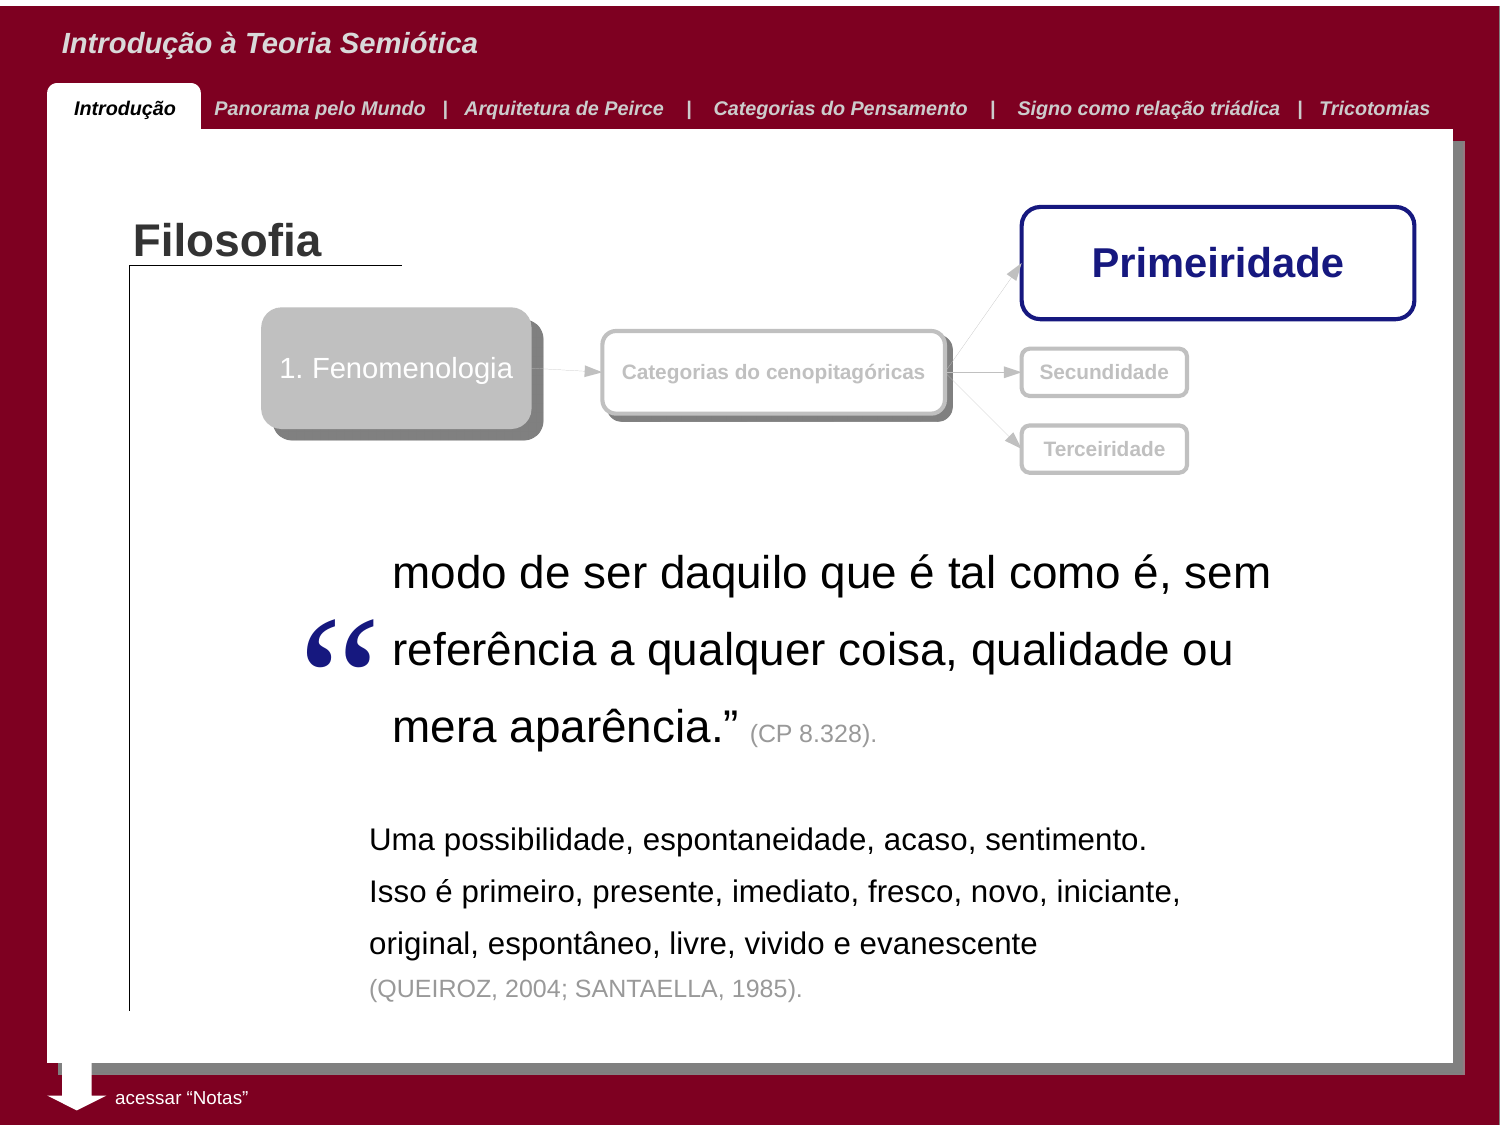

Primeiridade
Filosofia
1. Fenomenologia
Categorias do cenopitagóricas
Secundidade
Terceiridade
“
modo de ser daquilo que é tal como é, sem referência a qualquer coisa, qualidade ou mera aparência.” (CP 8.328).
Uma possibilidade, espontaneidade, acaso, sentimento.
Isso é primeiro, presente, imediato, fresco, novo, iniciante, original, espontâneo, livre, vivido e evanescente
(QUEIROZ, 2004; SANTAELLA, 1985).
acessar “Notas”